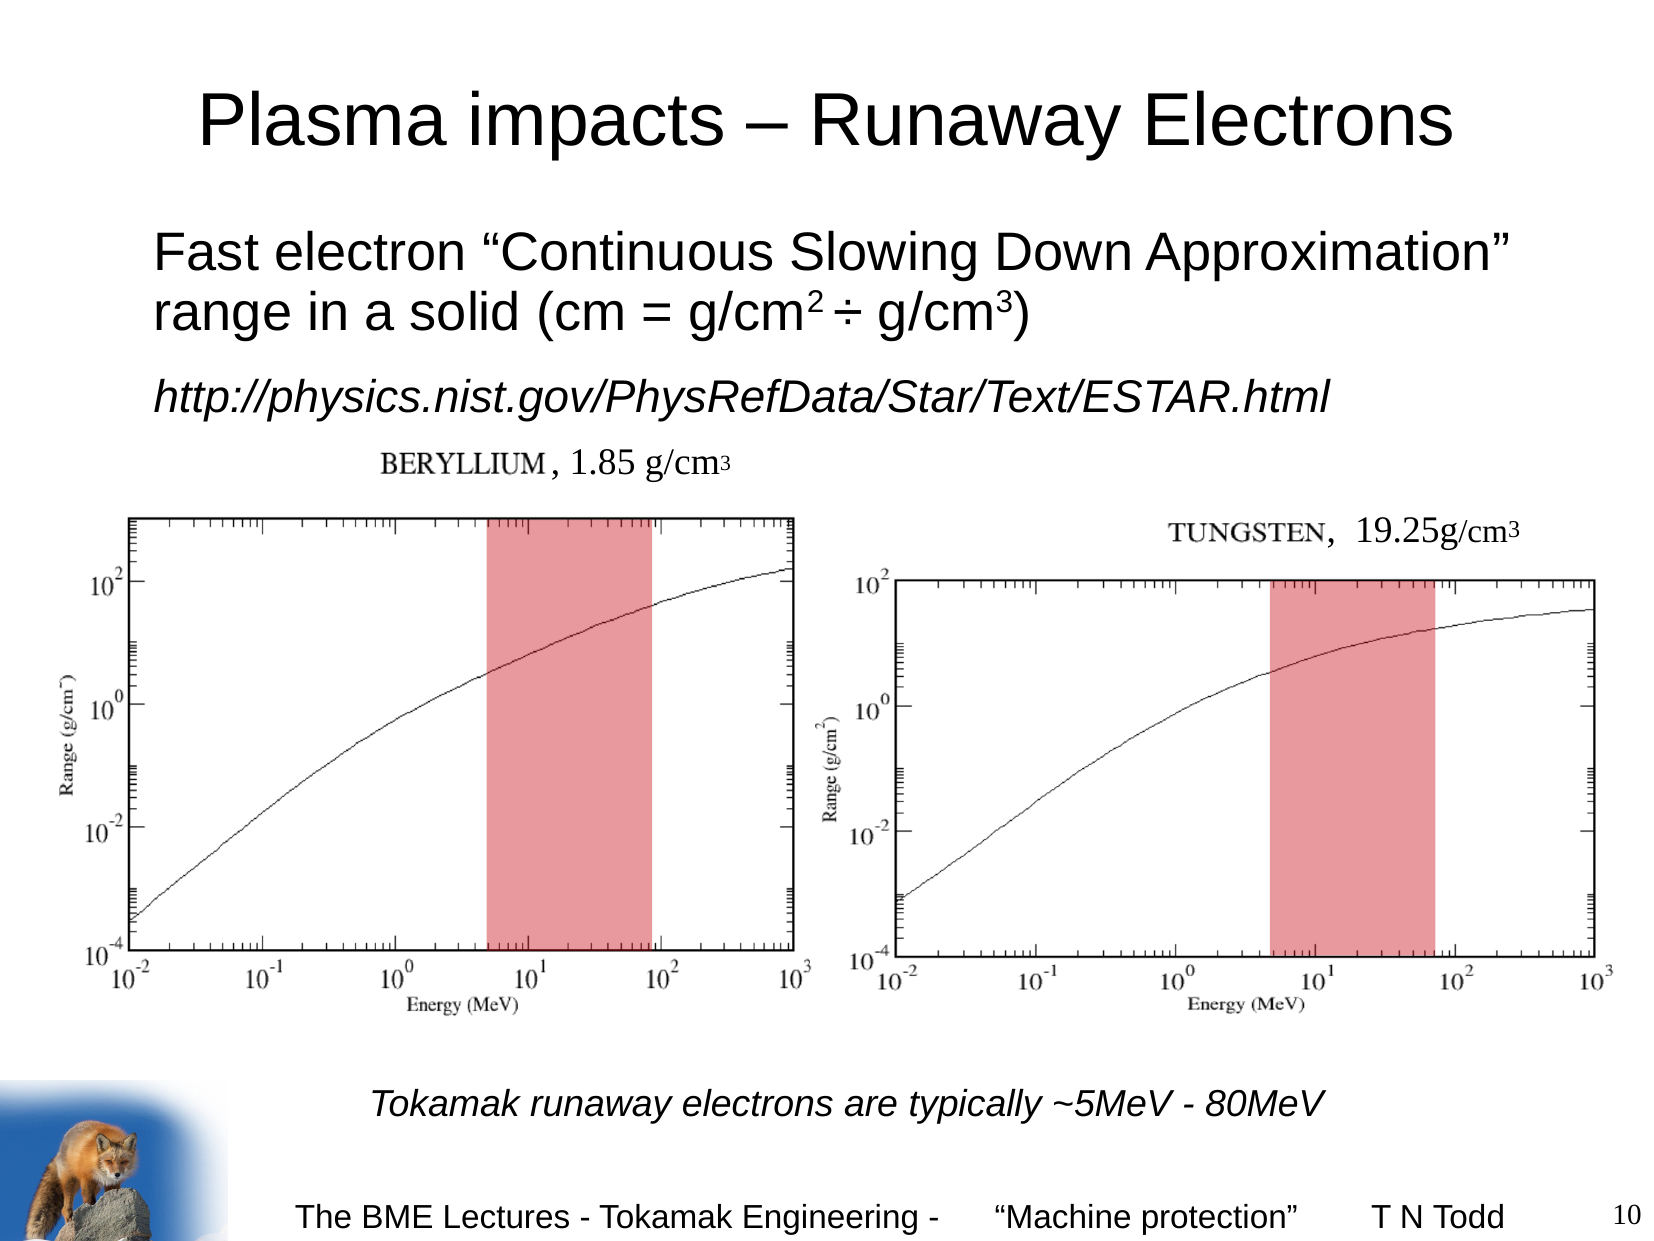

# Plasma impacts – Runaway Electrons
Fast electron “Continuous Slowing Down Approximation” range in a solid (cm = g/cm2 ÷ g/cm3)
http://physics.nist.gov/PhysRefData/Star/Text/ESTAR.html
, 1.85 g/cm3
, 19.25g/cm3
Tokamak runaway electrons are typically ~5MeV - 80MeV
10